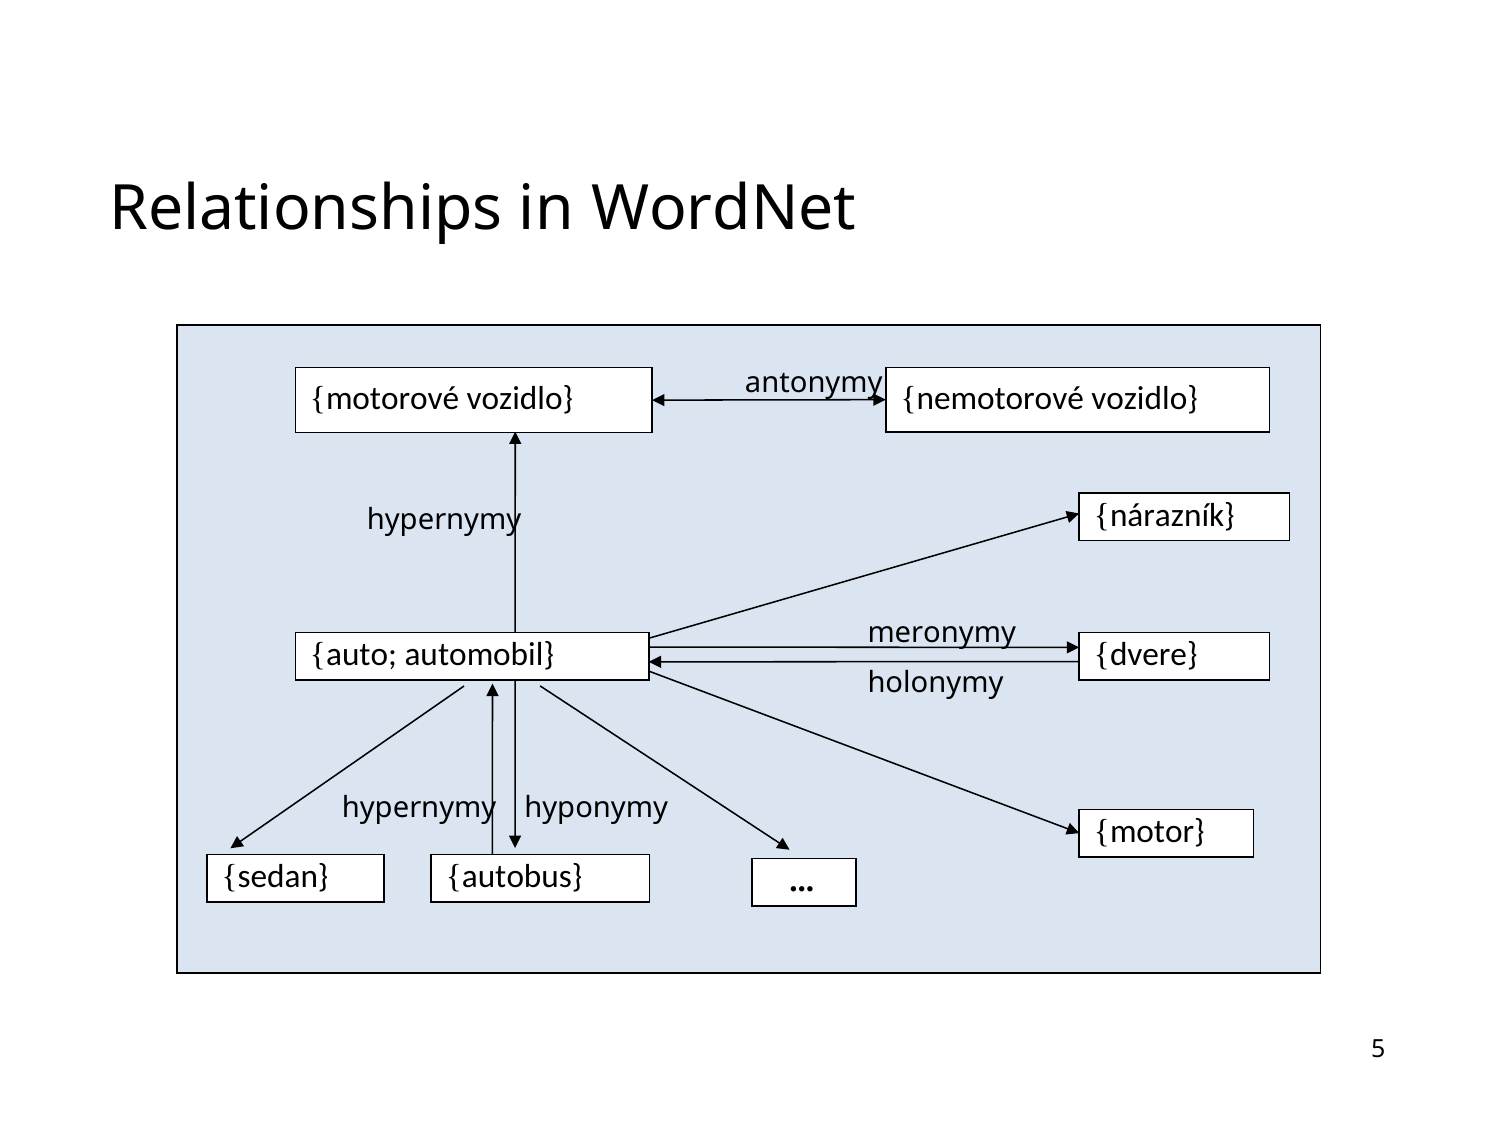

# Relationships in WordNet
antonymy
{nemotorové vozidlo}
{motorové vozidlo}
{nárazník}
hypernymy
meronymy
{auto; automobil}
{dvere}
holonymy
hypernymy
 hyponymy
{motor}
{sedan}
{autobus}
 ...